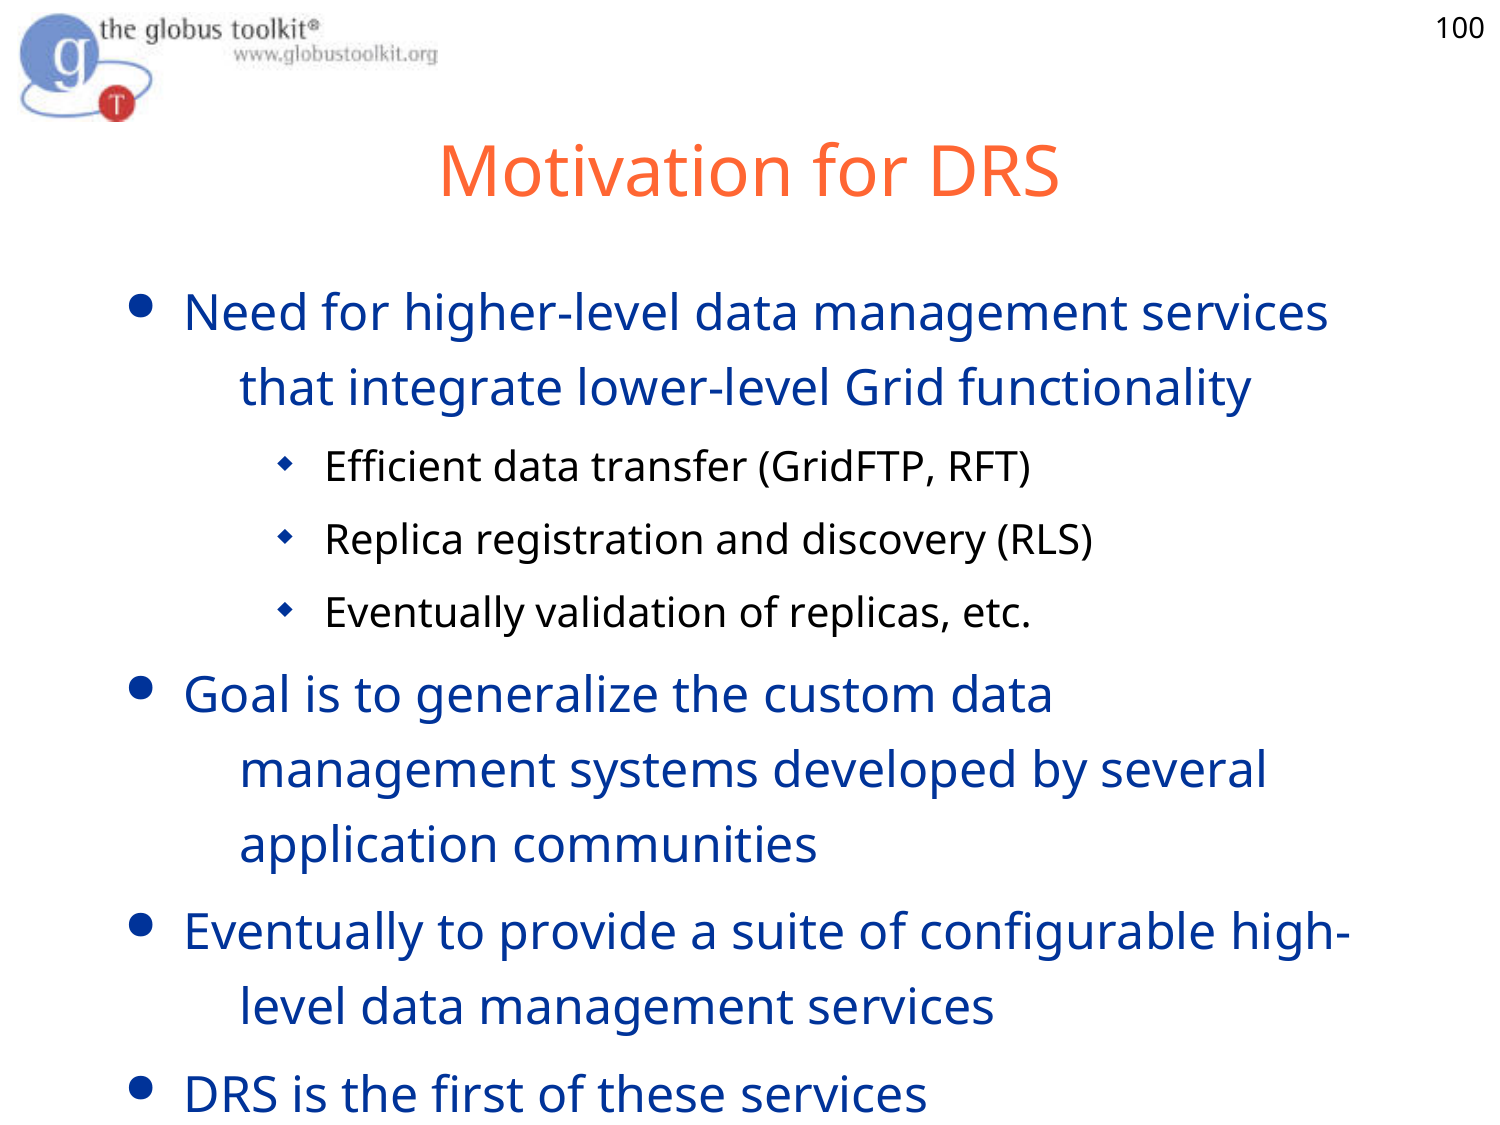

100
# Motivation for DRS
Need for higher-level data management services that integrate lower-level Grid functionality
Efficient data transfer (GridFTP, RFT)
Replica registration and discovery (RLS)
Eventually validation of replicas, etc.
Goal is to generalize the custom data management systems developed by several application communities
Eventually to provide a suite of configurable high-level data management services
DRS is the first of these services